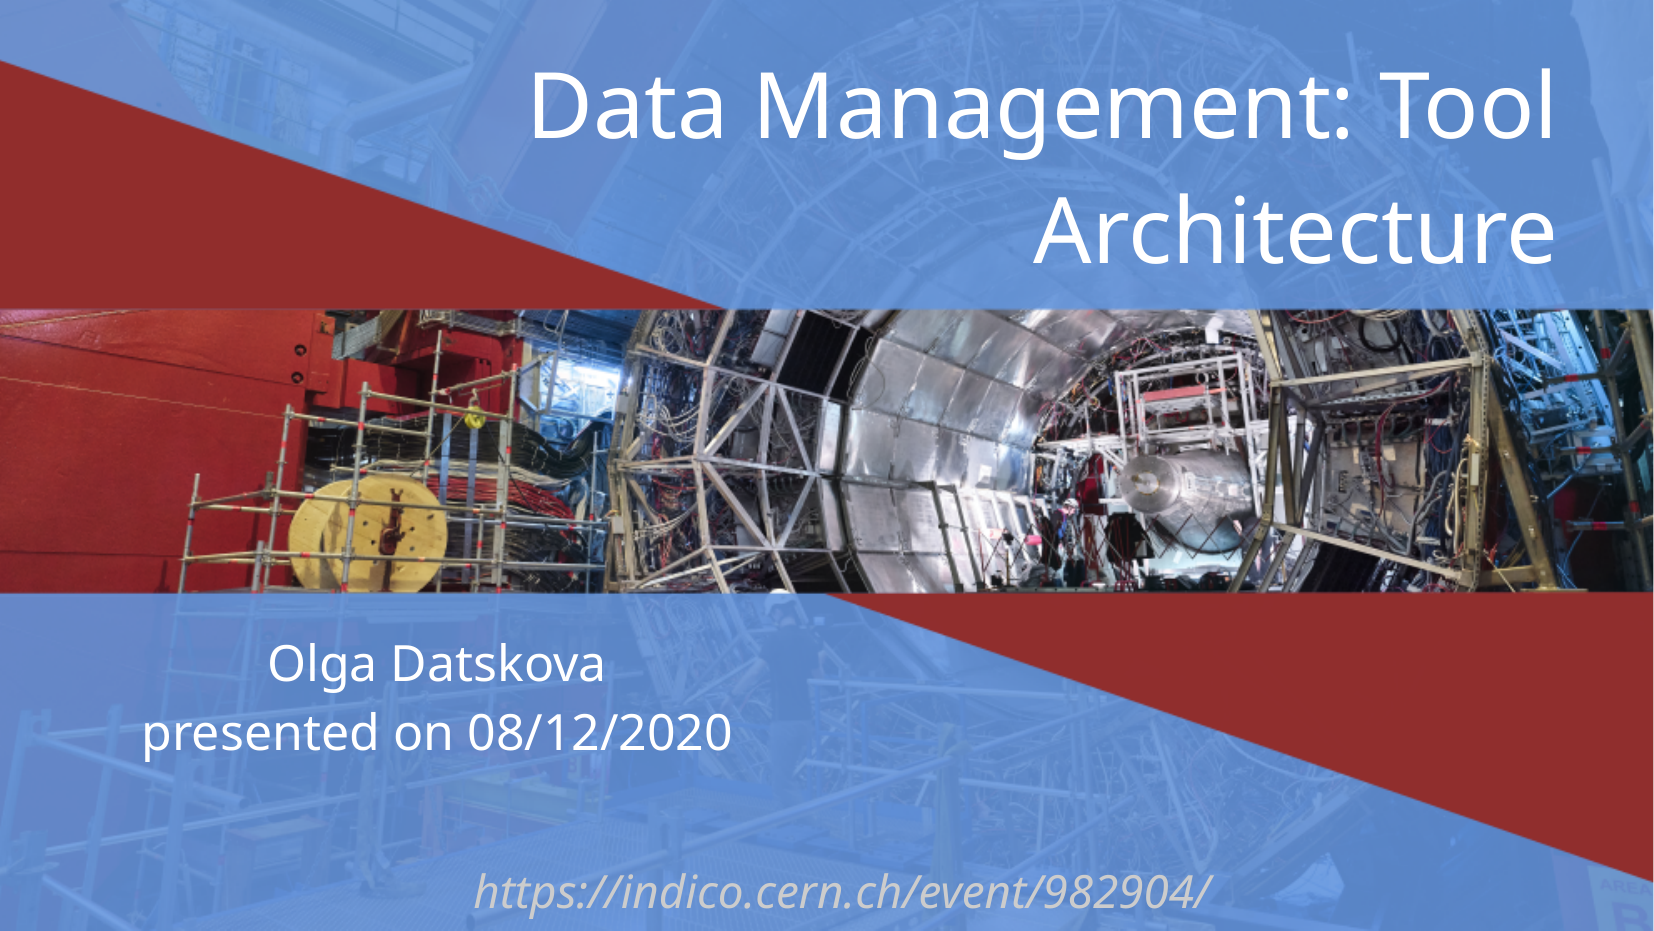

# Data Management: Tool Architecture
Olga Datskova
presented on 08/12/2020
https://indico.cern.ch/event/982904/